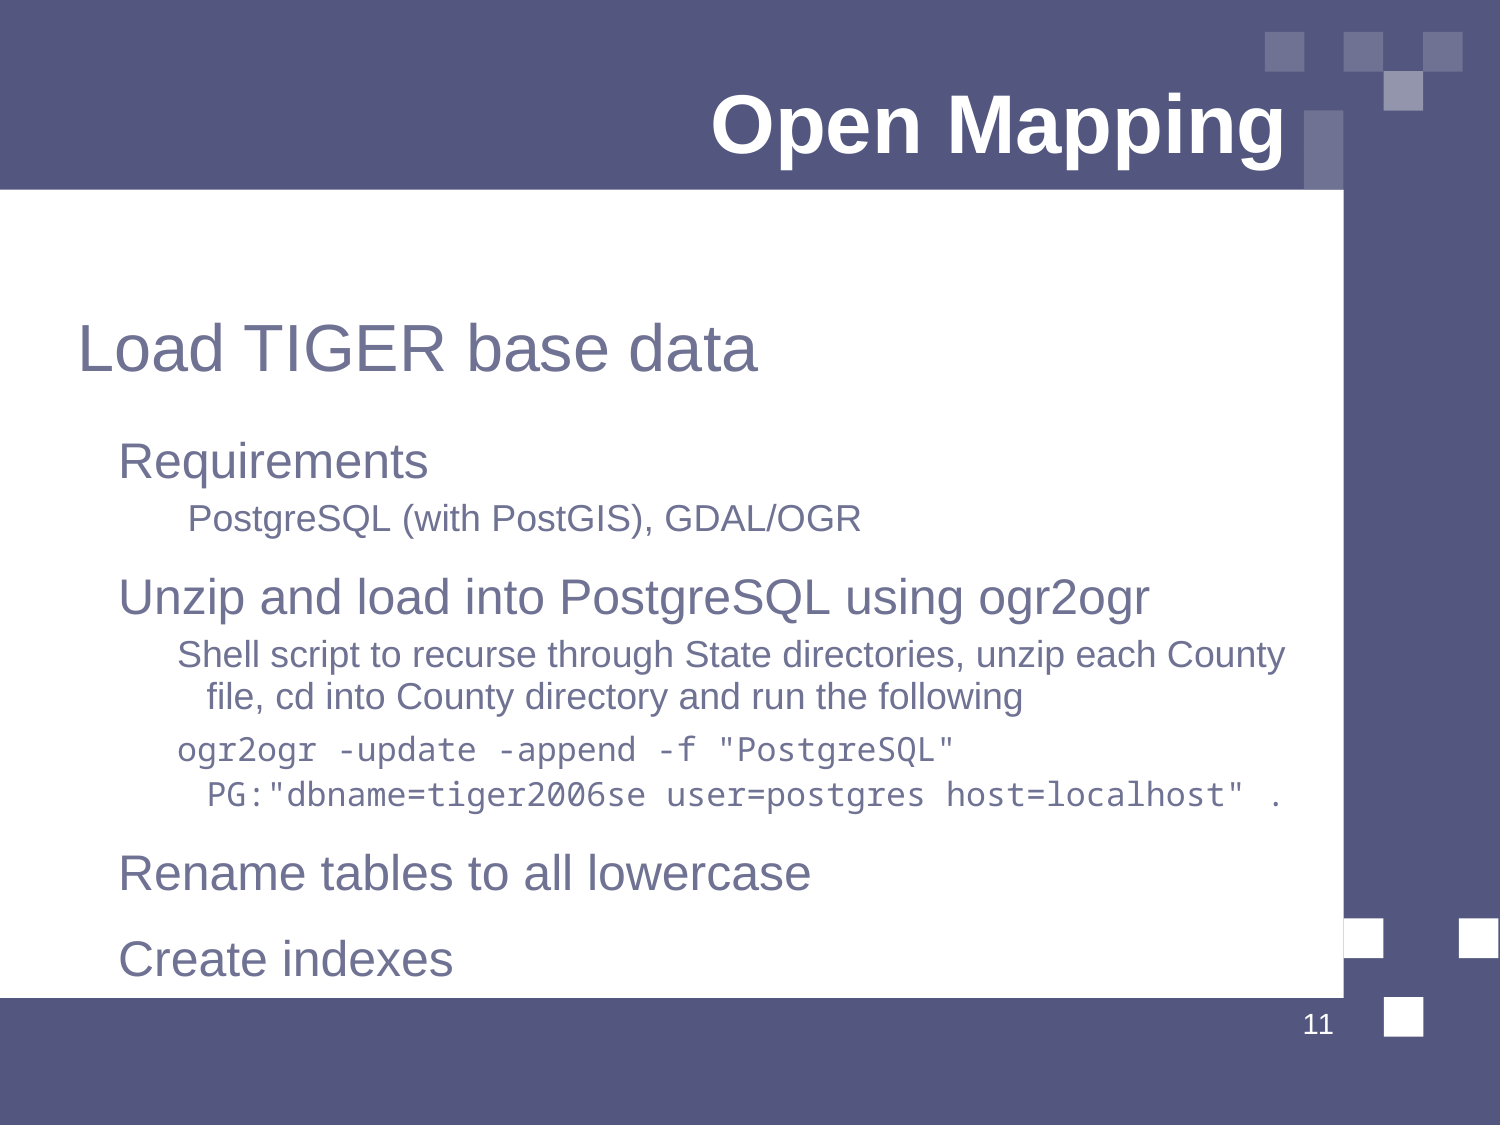

# Open Mapping
 Load TIGER base data
Requirements
 PostgreSQL (with PostGIS), GDAL/OGR
Unzip and load into PostgreSQL using ogr2ogr
Shell script to recurse through State directories, unzip each County file, cd into County directory and run the following
ogr2ogr -update -append -f "PostgreSQL" PG:"dbname=tiger2006se user=postgres host=localhost" .
Rename tables to all lowercase
Create indexes
11